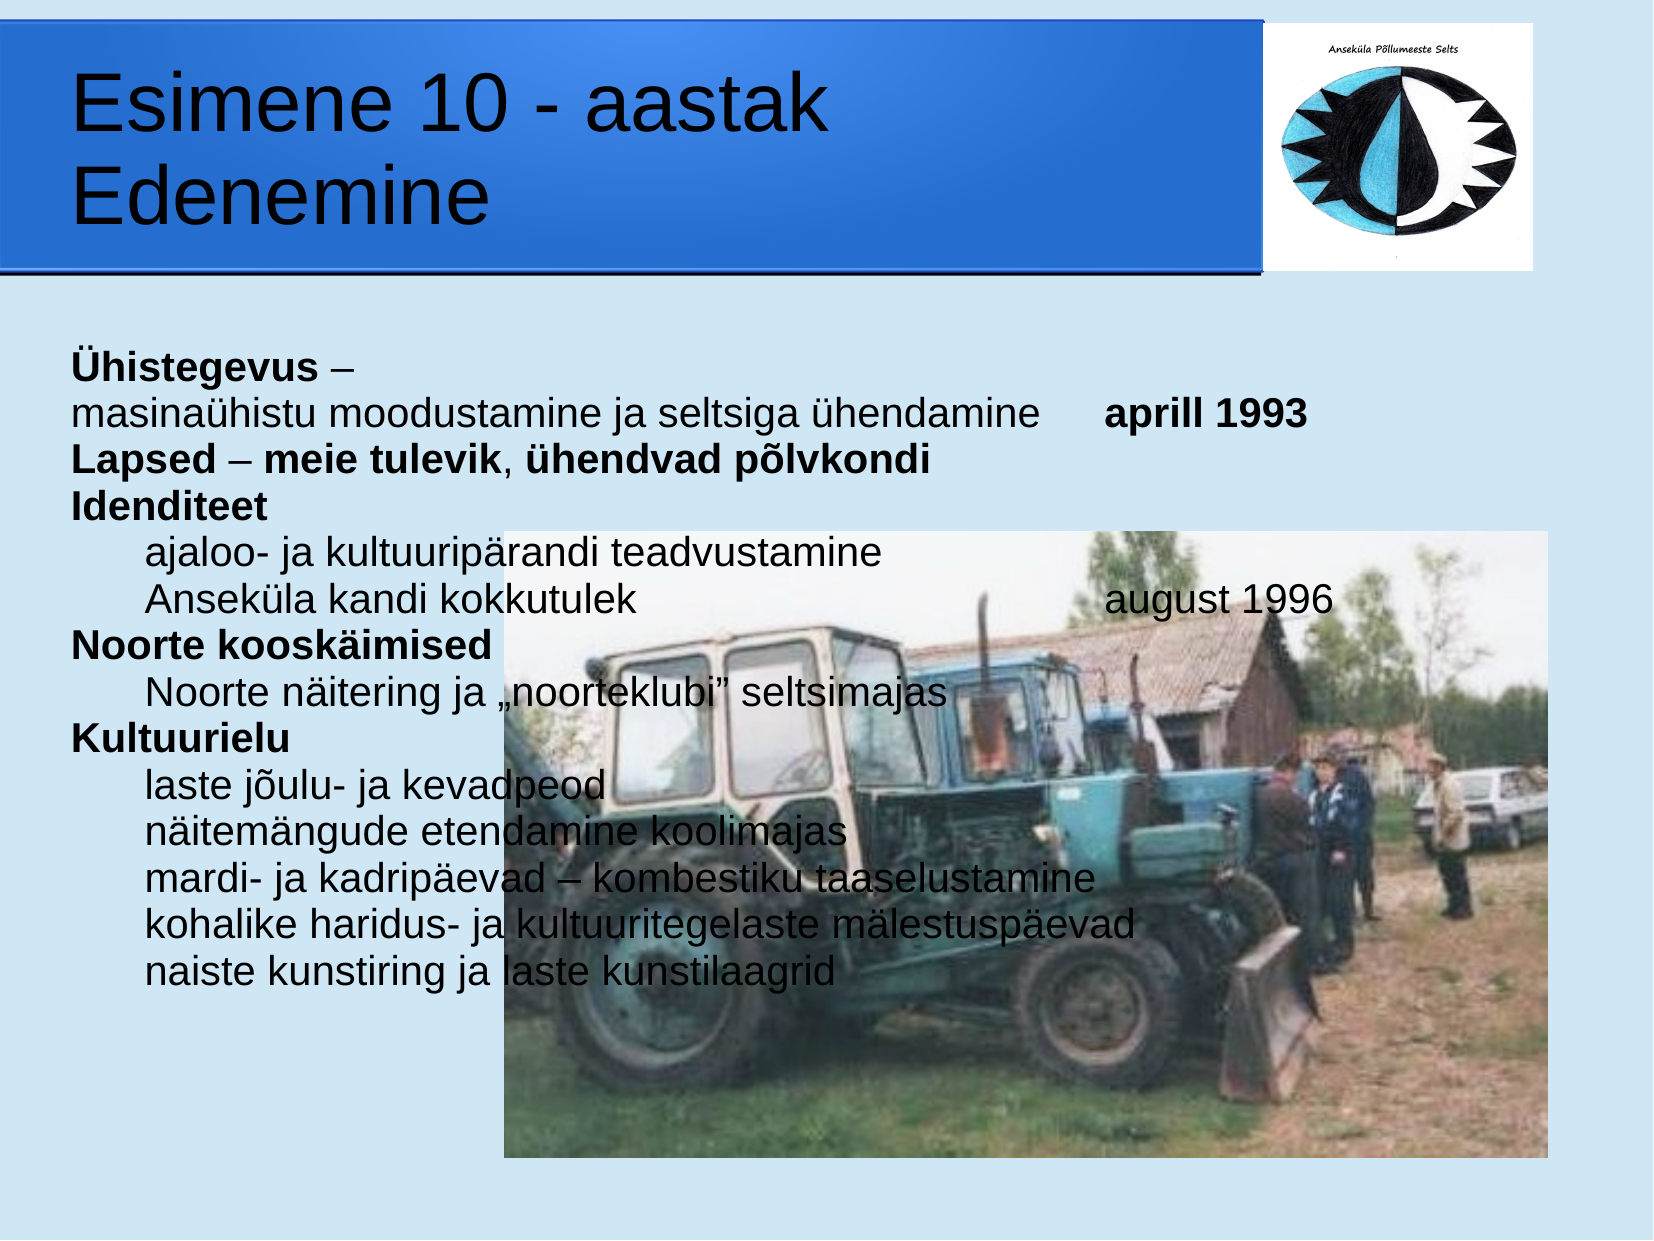

# Esimene 10 - aastak Edenemine
Ühistegevus –
masinaühistu moodustamine ja seltsiga ühendamine 	aprill 1993
Lapsed – meie tulevik, ühendvad põlvkondi
Idenditeet
	ajaloo- ja kultuuripärandi teadvustamine
 	Anseküla kandi kokkutulek 							august 1996
Noorte kooskäimised
	Noorte näitering ja „noorteklubi” seltsimajas
Kultuurielu
	laste jõulu- ja kevadpeod
 	näitemängude etendamine koolimajas
	mardi- ja kadripäevad – kombestiku taaselustamine
	kohalike haridus- ja kultuuritegelaste mälestuspäevad
	naiste kunstiring ja laste kunstilaagrid